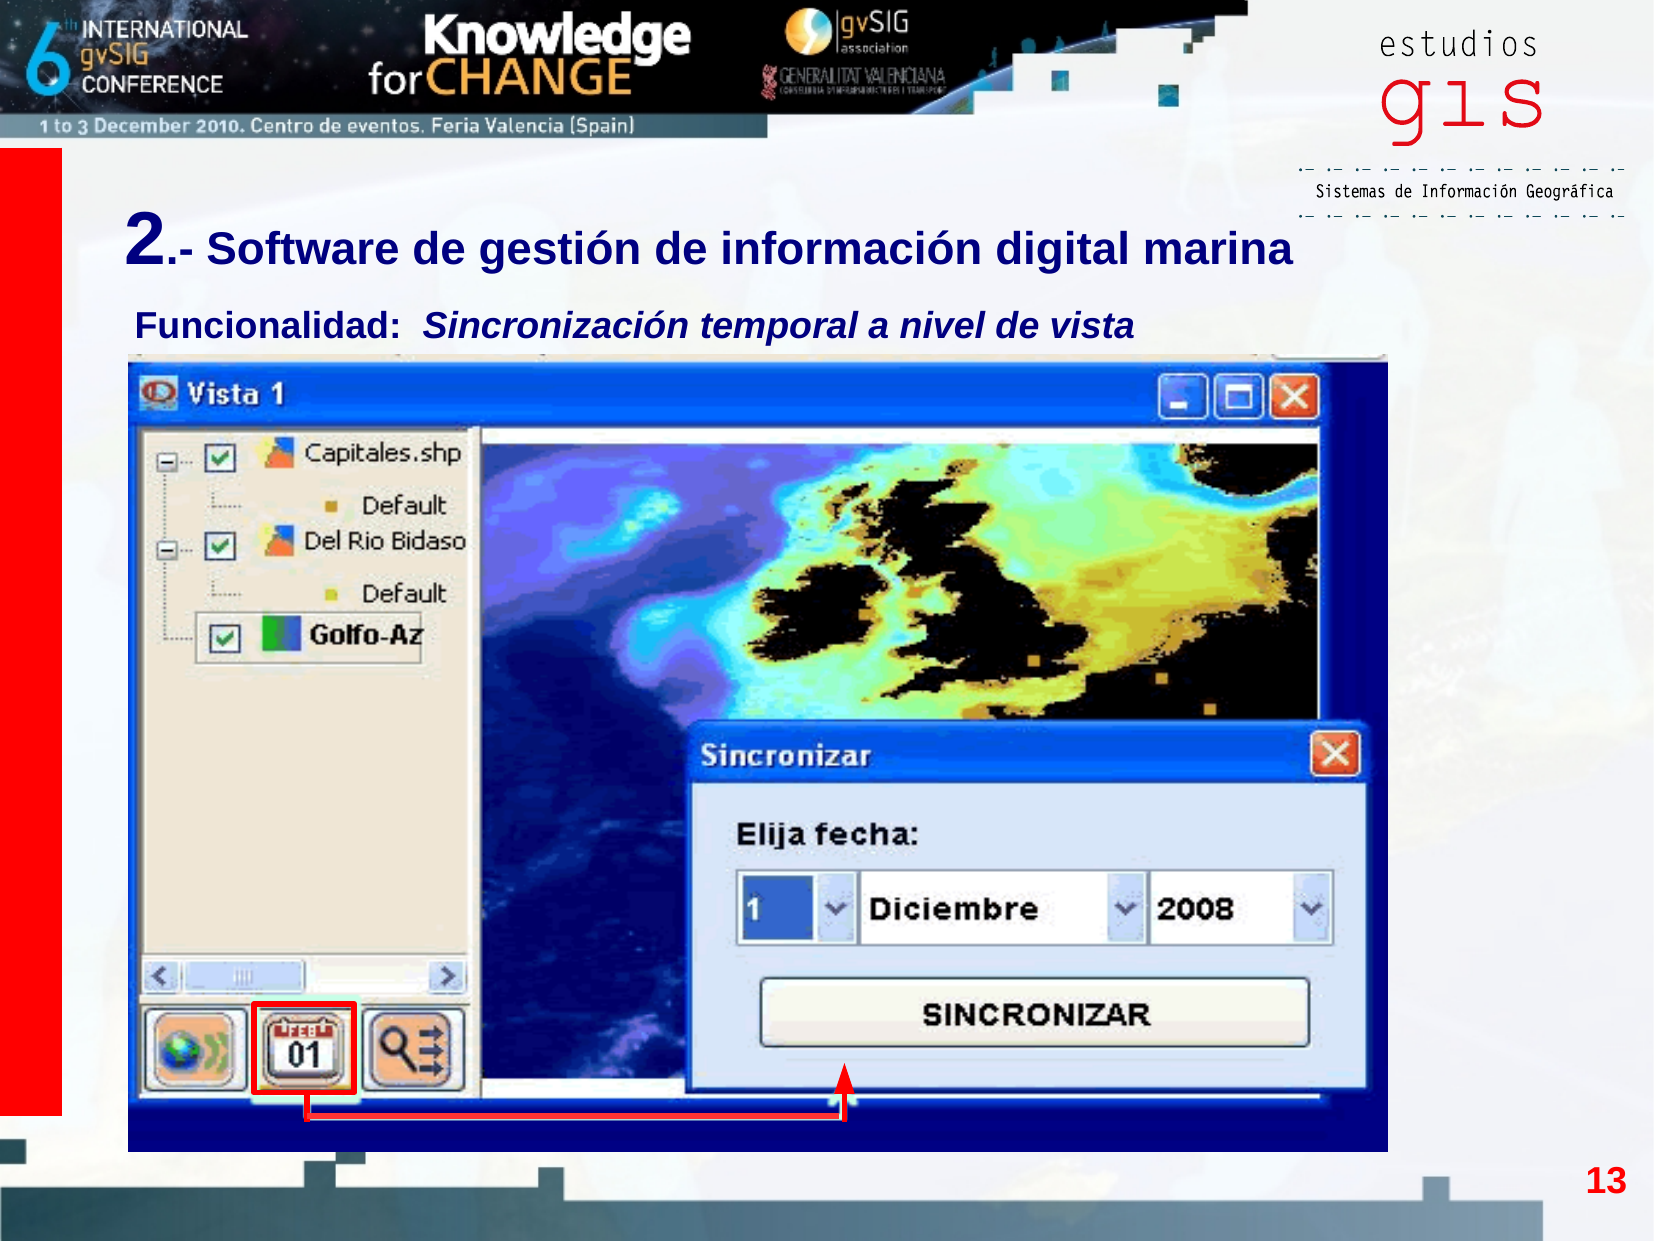

2.- Software de gestión de información digital marina
Funcionalidad: Sincronización temporal a nivel de vista
13